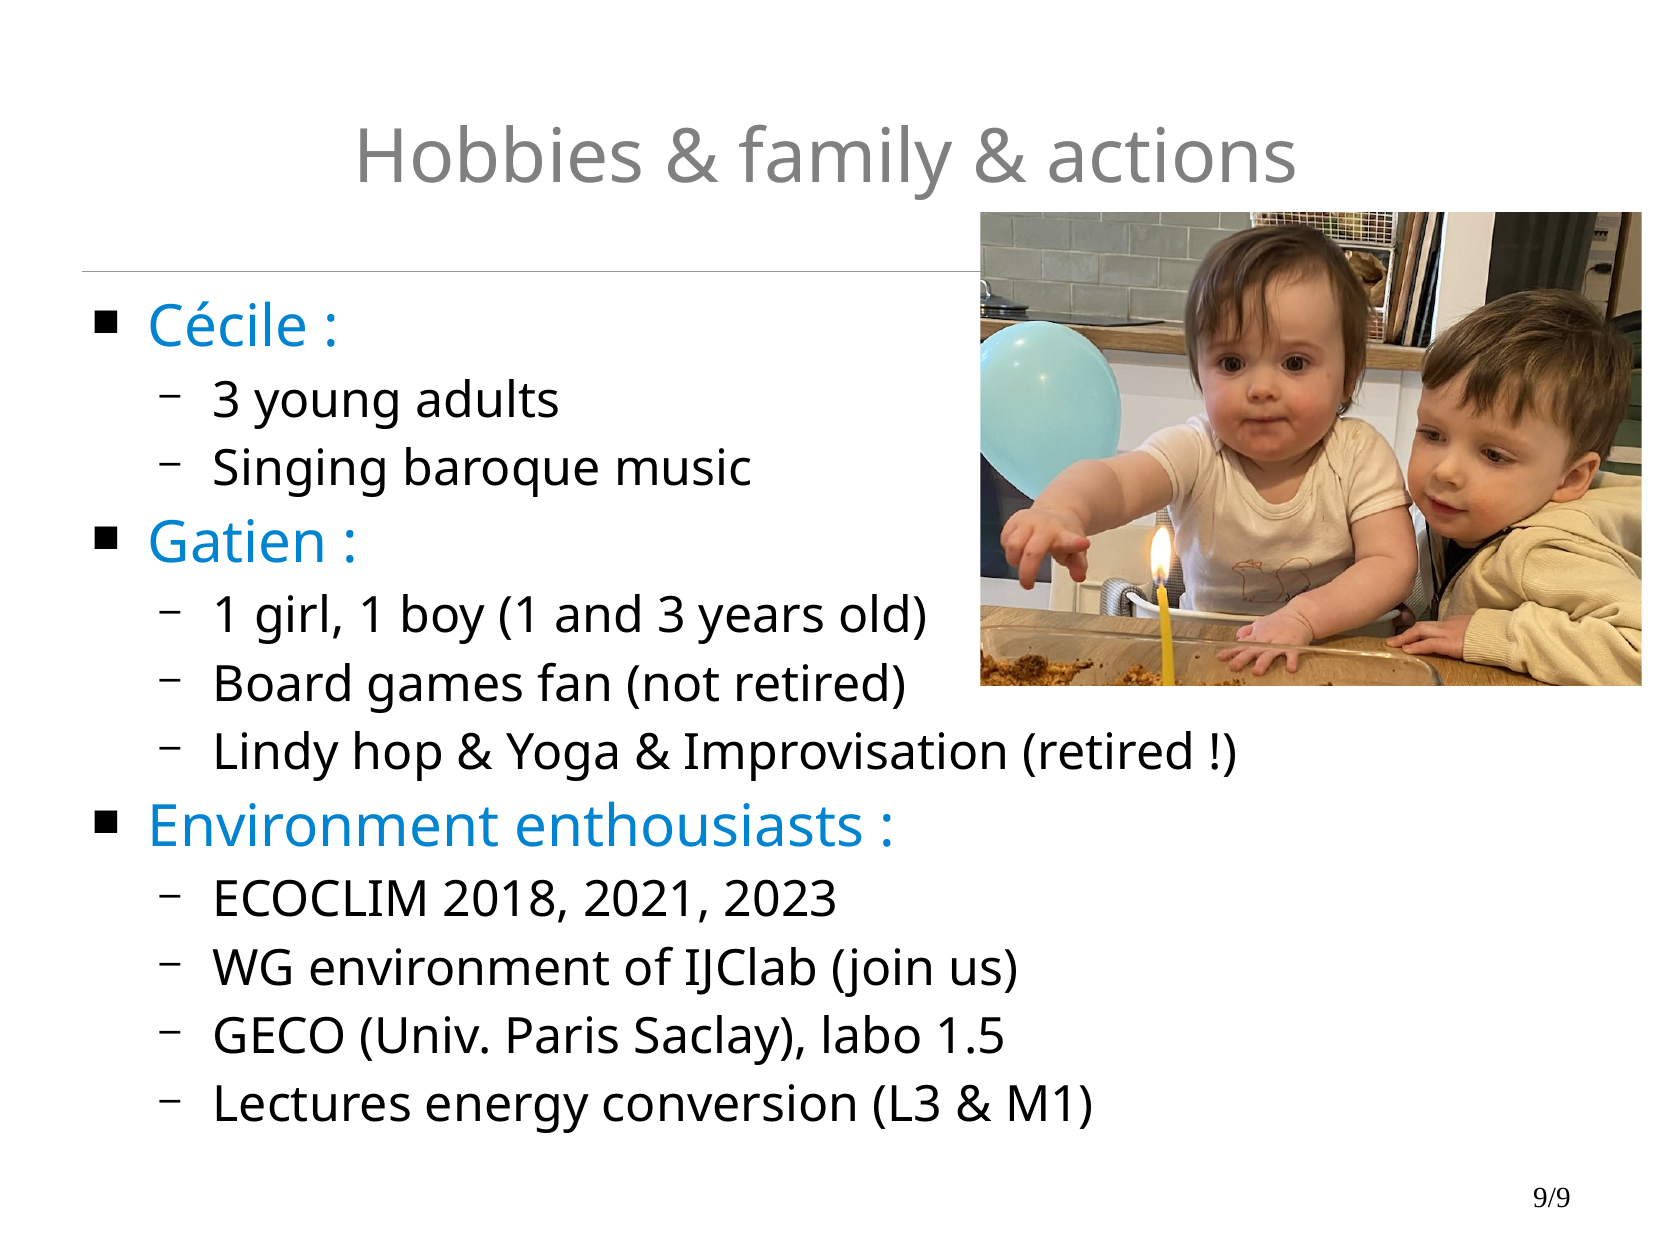

# Hobbies & family & actions
Cécile :
3 young adults
Singing baroque music
Gatien :
1 girl, 1 boy (1 and 3 years old)
Board games fan (not retired)
Lindy hop & Yoga & Improvisation (retired !)
Environment enthousiasts :
ECOCLIM 2018, 2021, 2023
WG environment of IJClab (join us)
GECO (Univ. Paris Saclay), labo 1.5
Lectures energy conversion (L3 & M1)
9